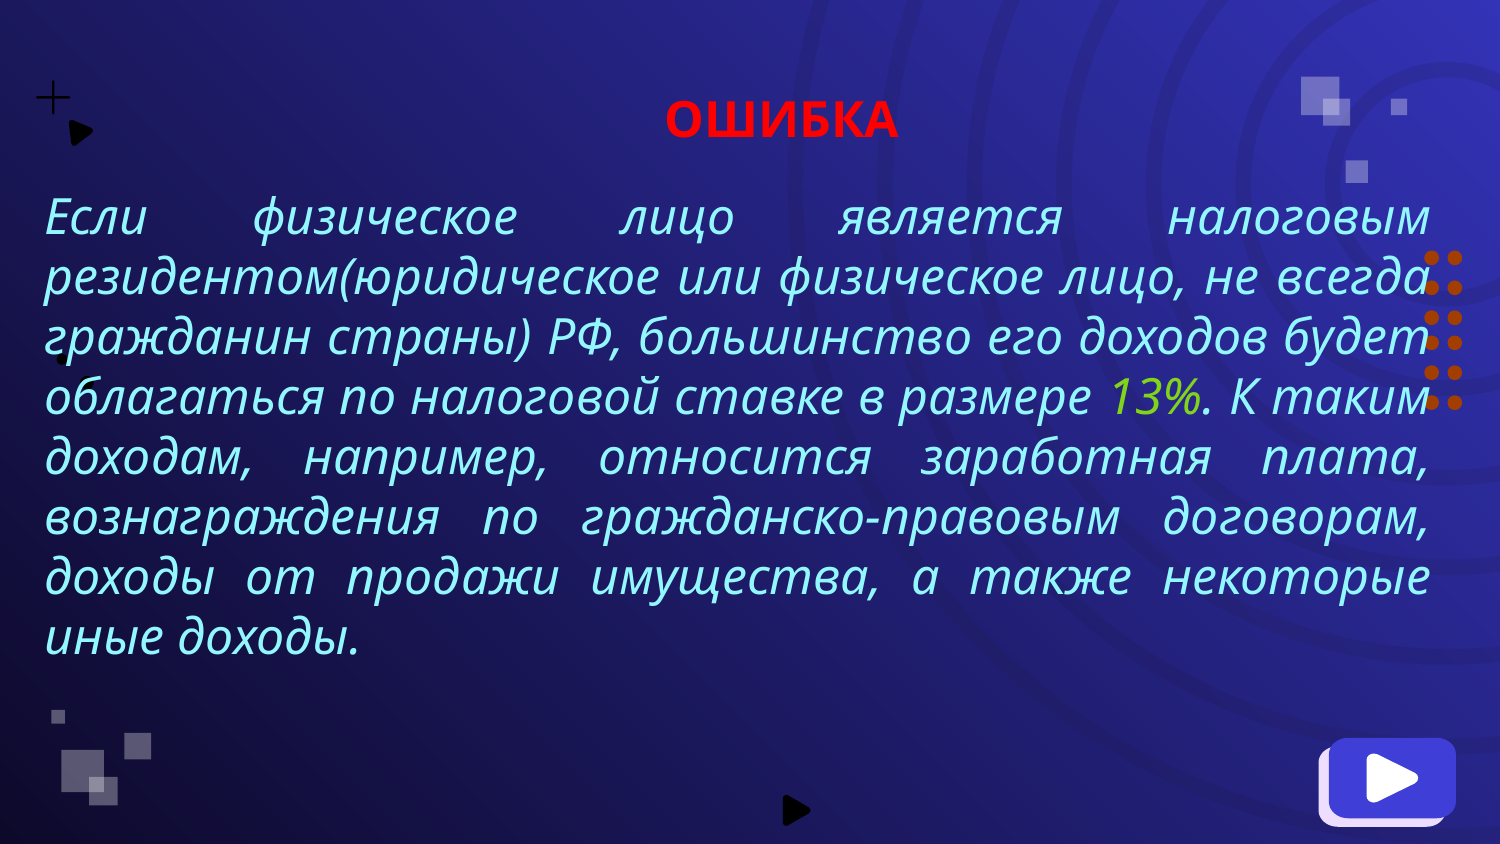

# ОШИБКА
Если физическое лицо является налоговым резидентом(юридическое или физическое лицо, не всегда гражданин страны) РФ, большинство его доходов будет облагаться по налоговой ставке в размере 13%. К таким доходам, например, относится заработная плата, вознаграждения по гражданско-правовым договорам, доходы от продажи имущества, а также некоторые иные доходы.